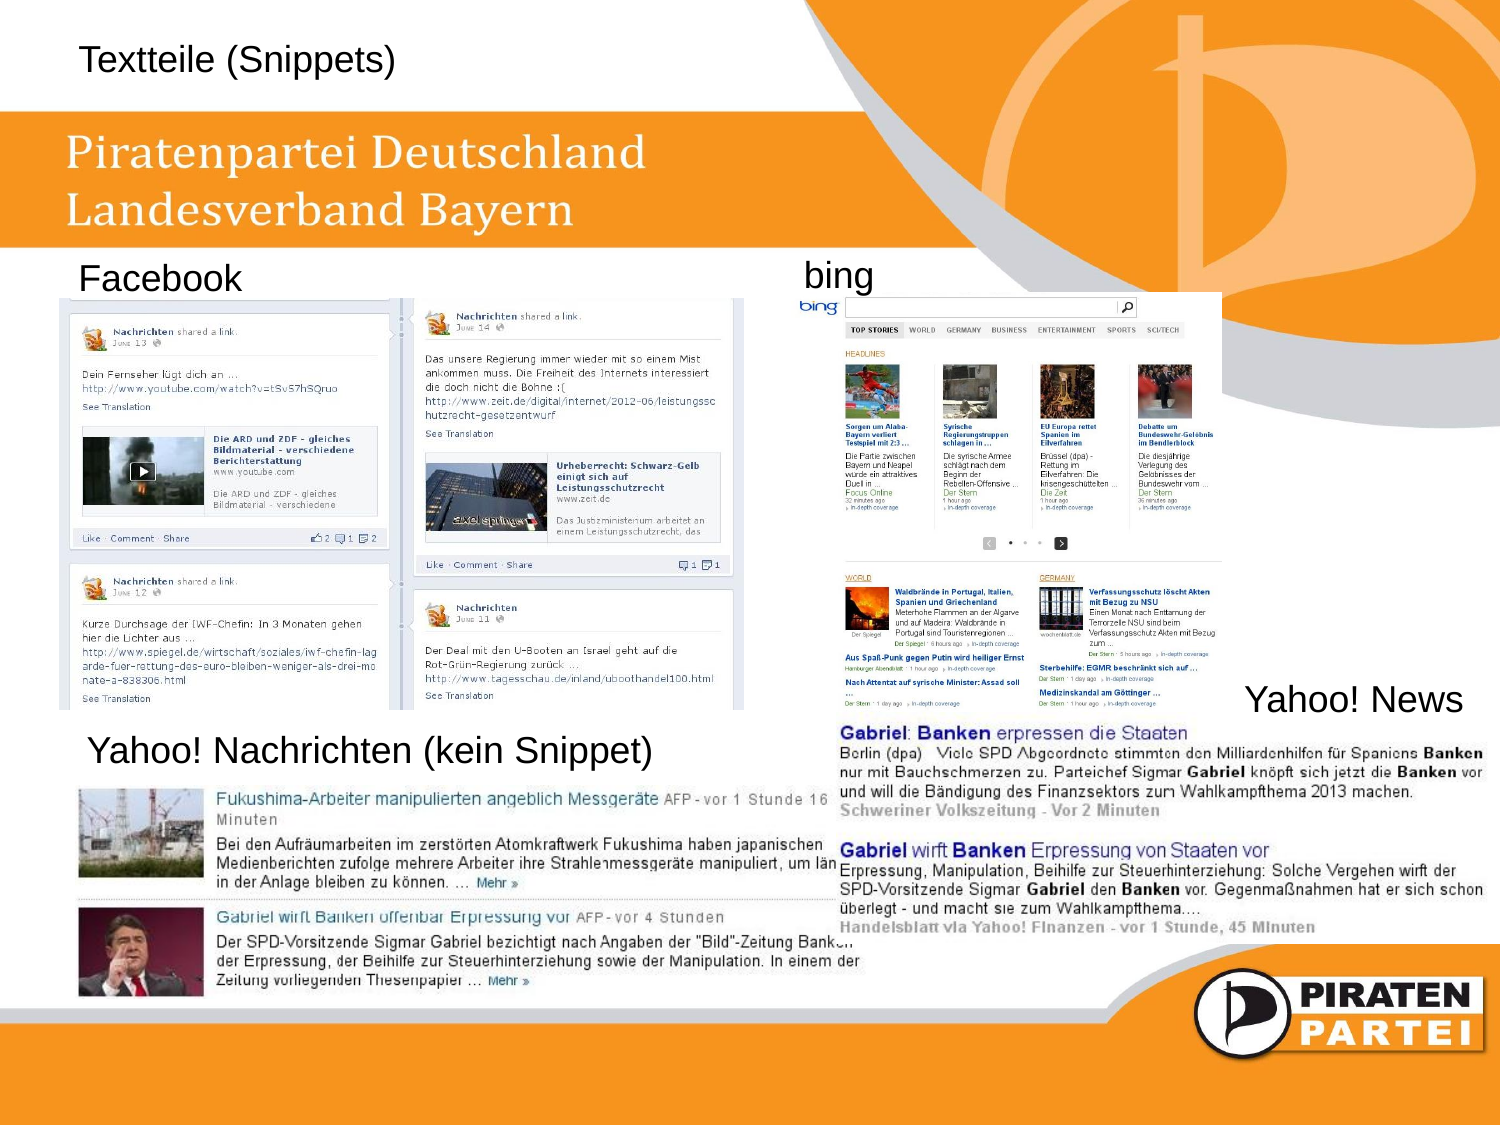

Textteile (Snippets)
bing
Facebook
Hier Bilder einfügen (unblutig)
Yahoo! News
Yahoo! Nachrichten (kein Snippet)